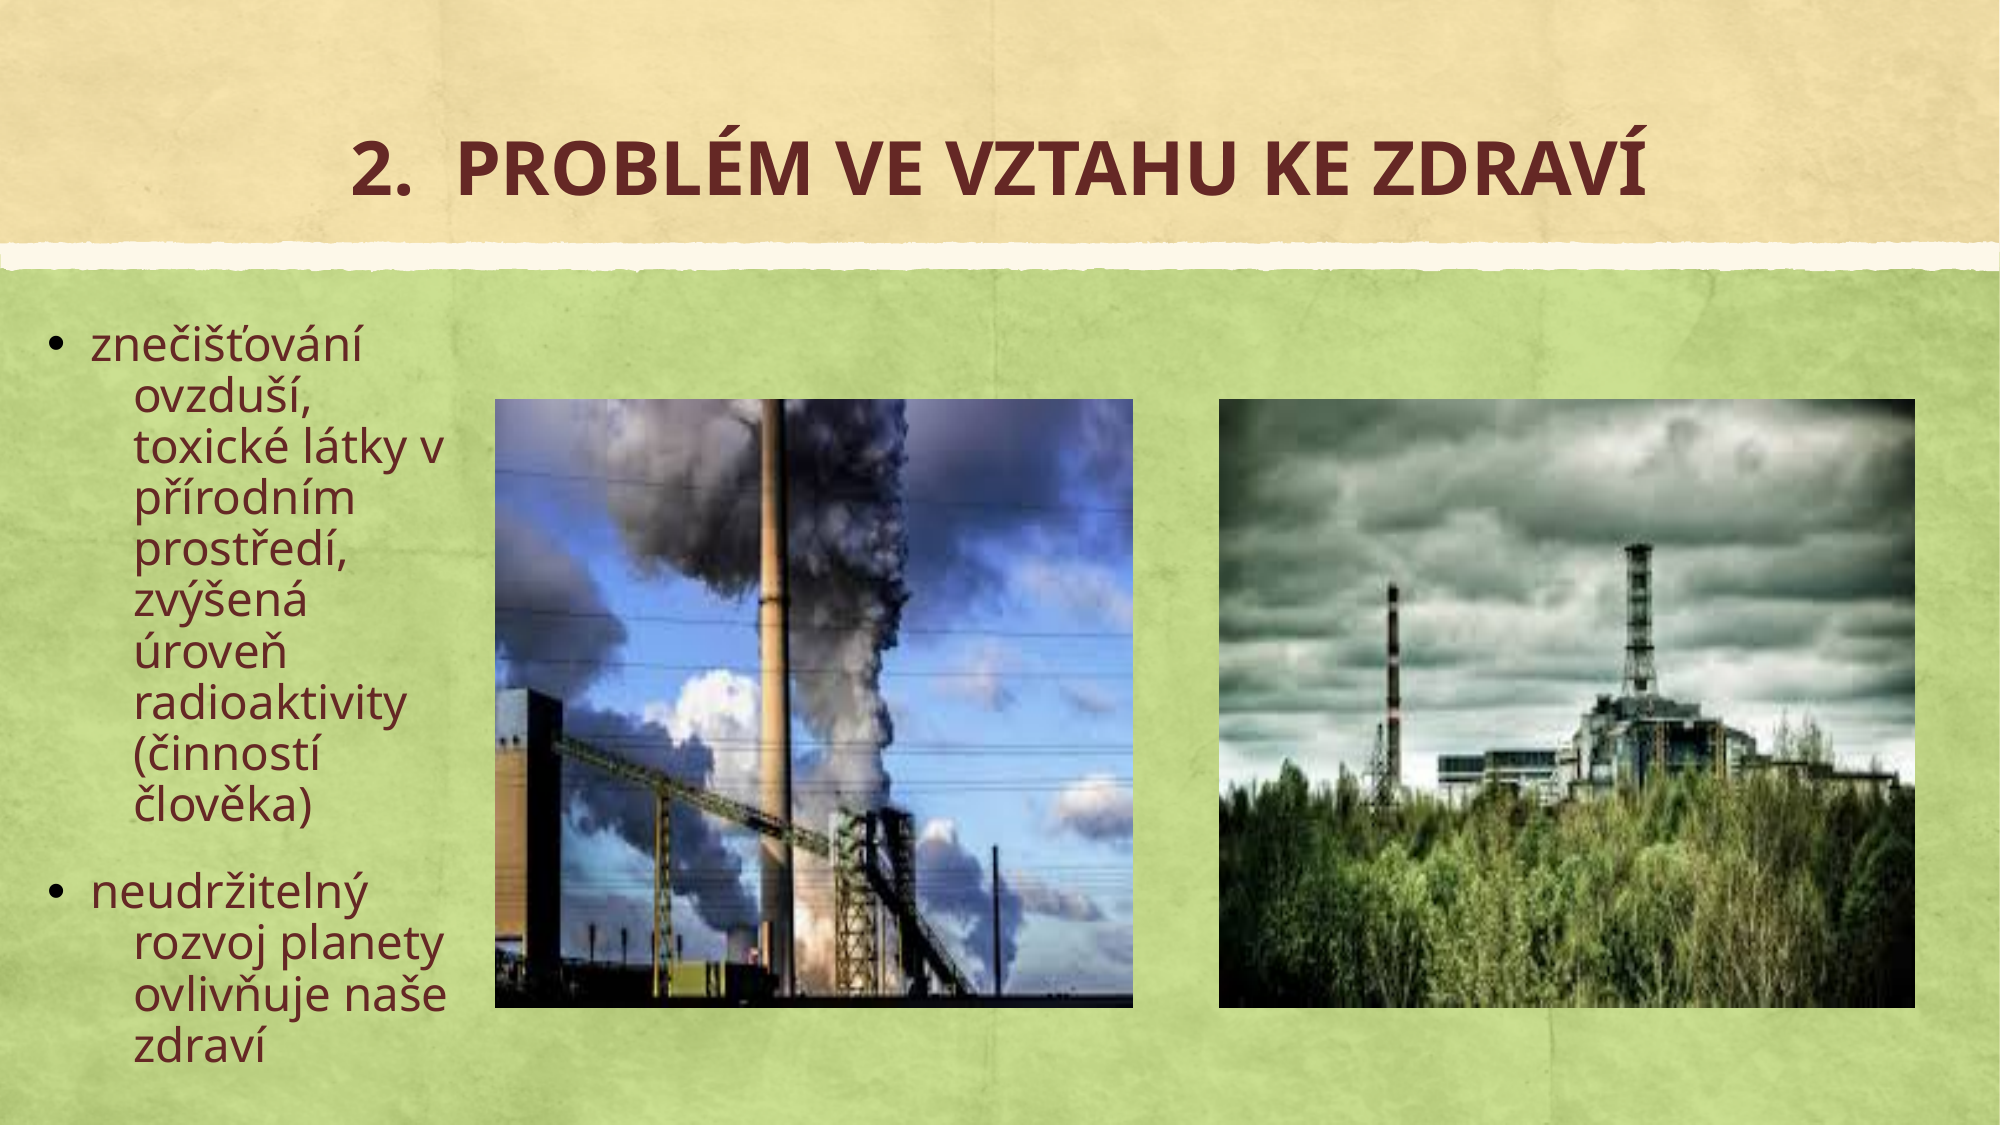

# 2. PROBLÉM VE VZTAHU KE ZDRAVÍ
znečišťování ovzduší, toxické látky v přírodním prostředí, zvýšená úroveň radioaktivity (činností člověka)
neudržitelný rozvoj planety ovlivňuje naše zdraví